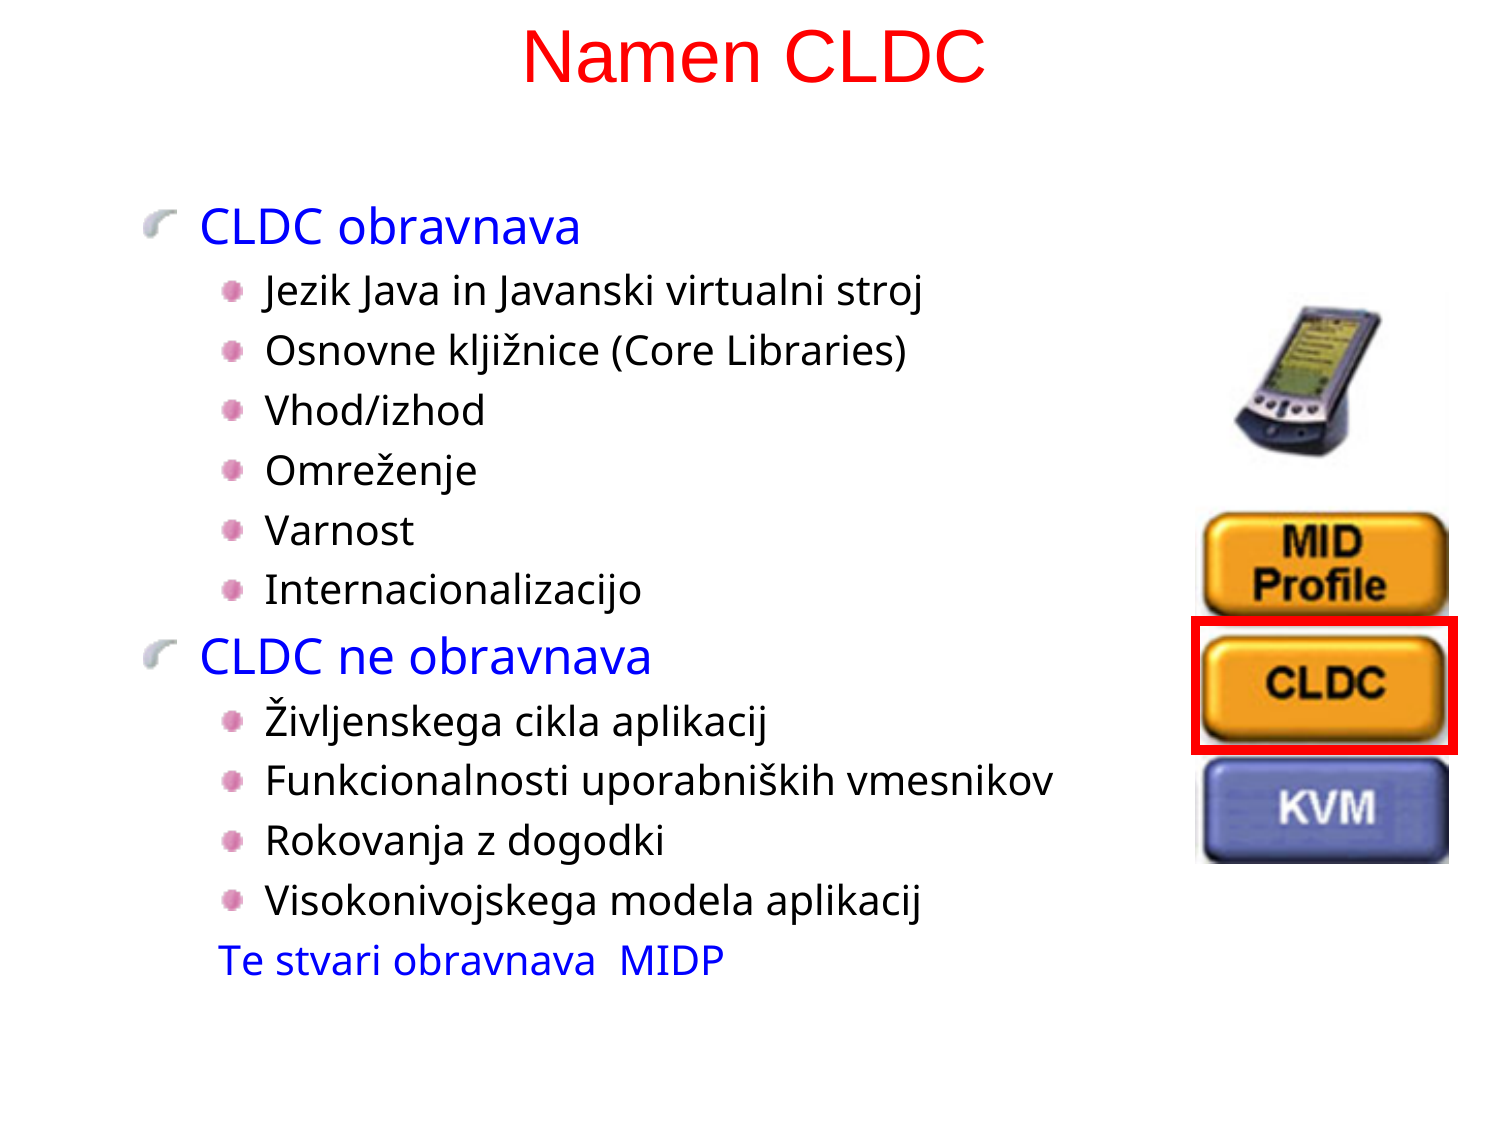

# Namen CLDC
CLDC obravnava
Jezik Java in Javanski virtualni stroj
Osnovne kljižnice (Core Libraries)
Vhod/izhod
Omreženje
Varnost
Internacionalizacijo
CLDC ne obravnava
Življenskega cikla aplikacij
Funkcionalnosti uporabniških vmesnikov
Rokovanja z dogodki
Visokonivojskega modela aplikacij
Te stvari obravnava MIDP